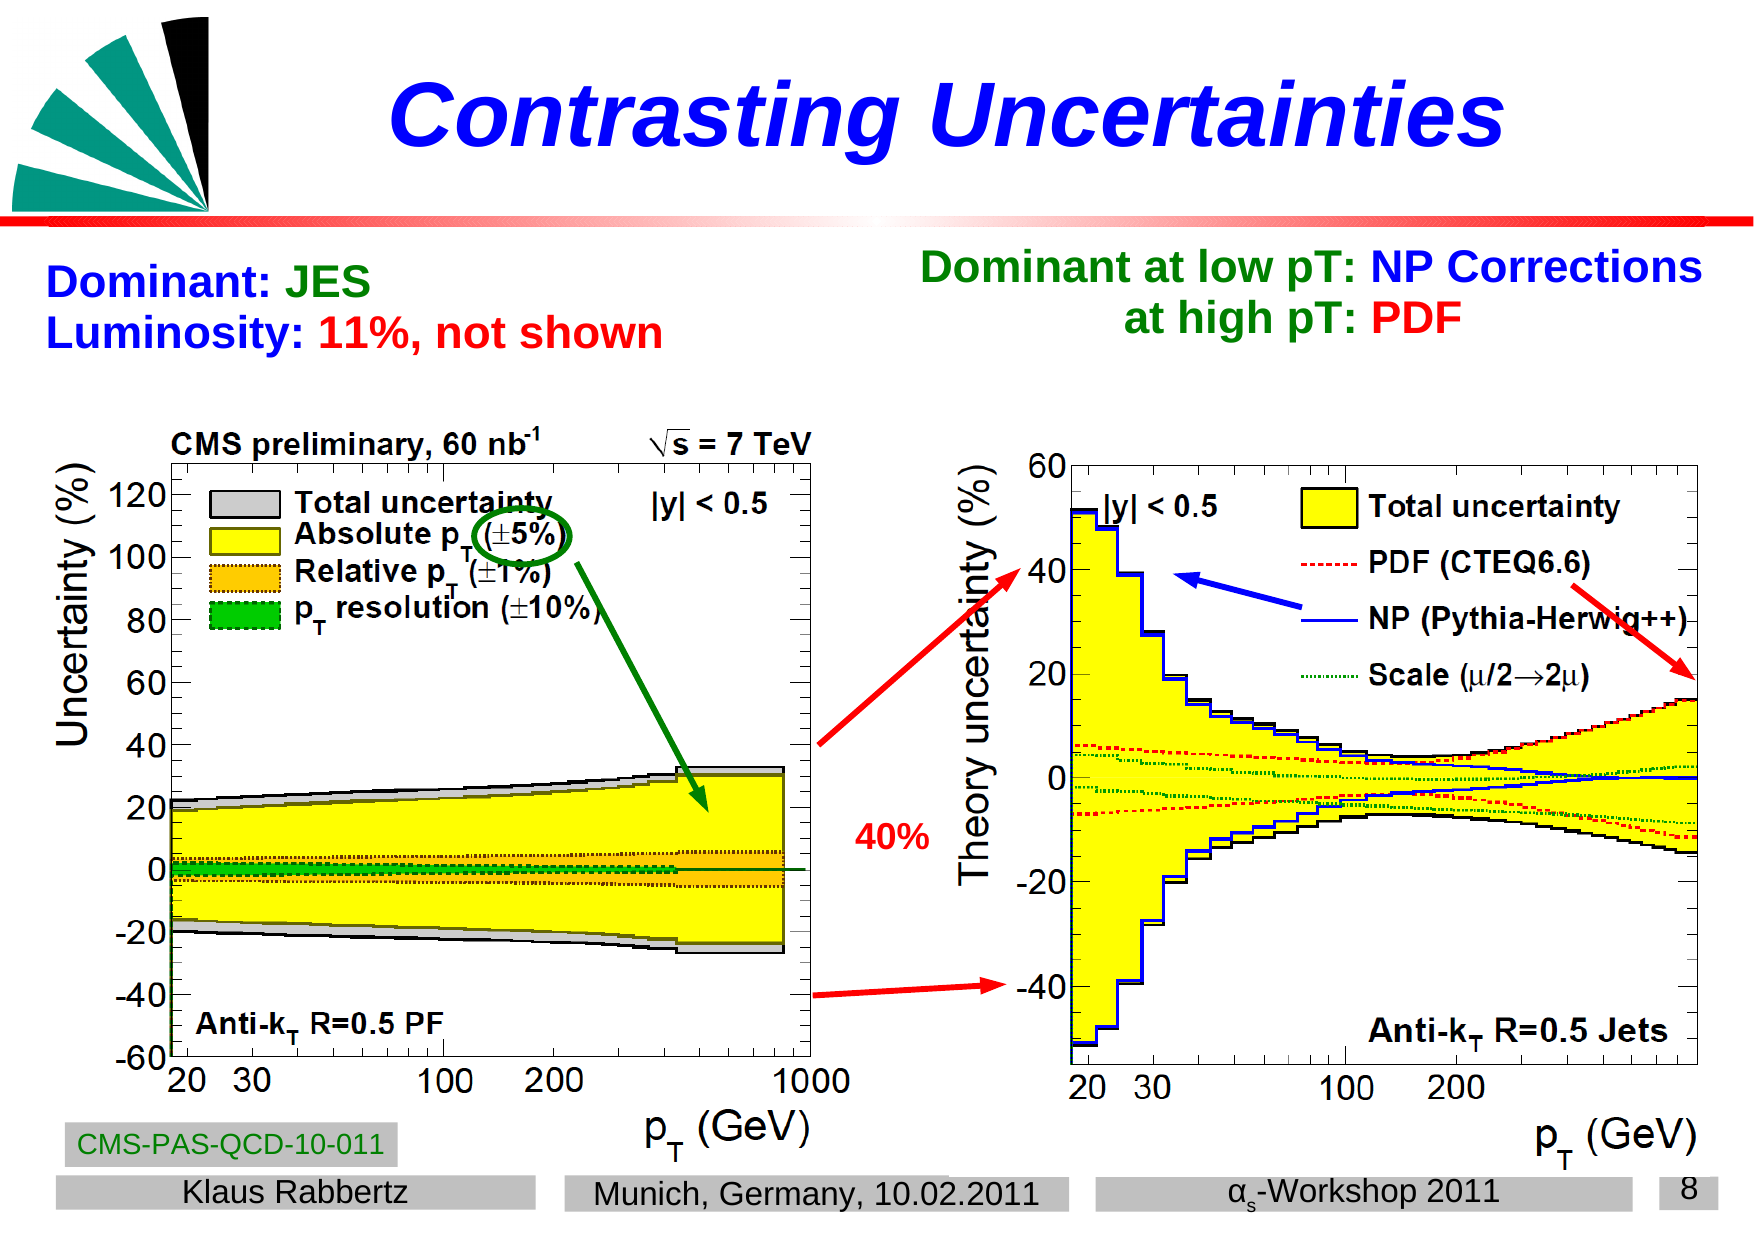

# Incl. Jet pT: Theory Uncertainties
Contrasting Uncertainties
Dominant at low pT: NP Corrections
 at high pT: PDF
Dominant: JES
Luminosity: 11%, not shown
40%
CMS-PAS-QCD-10-011